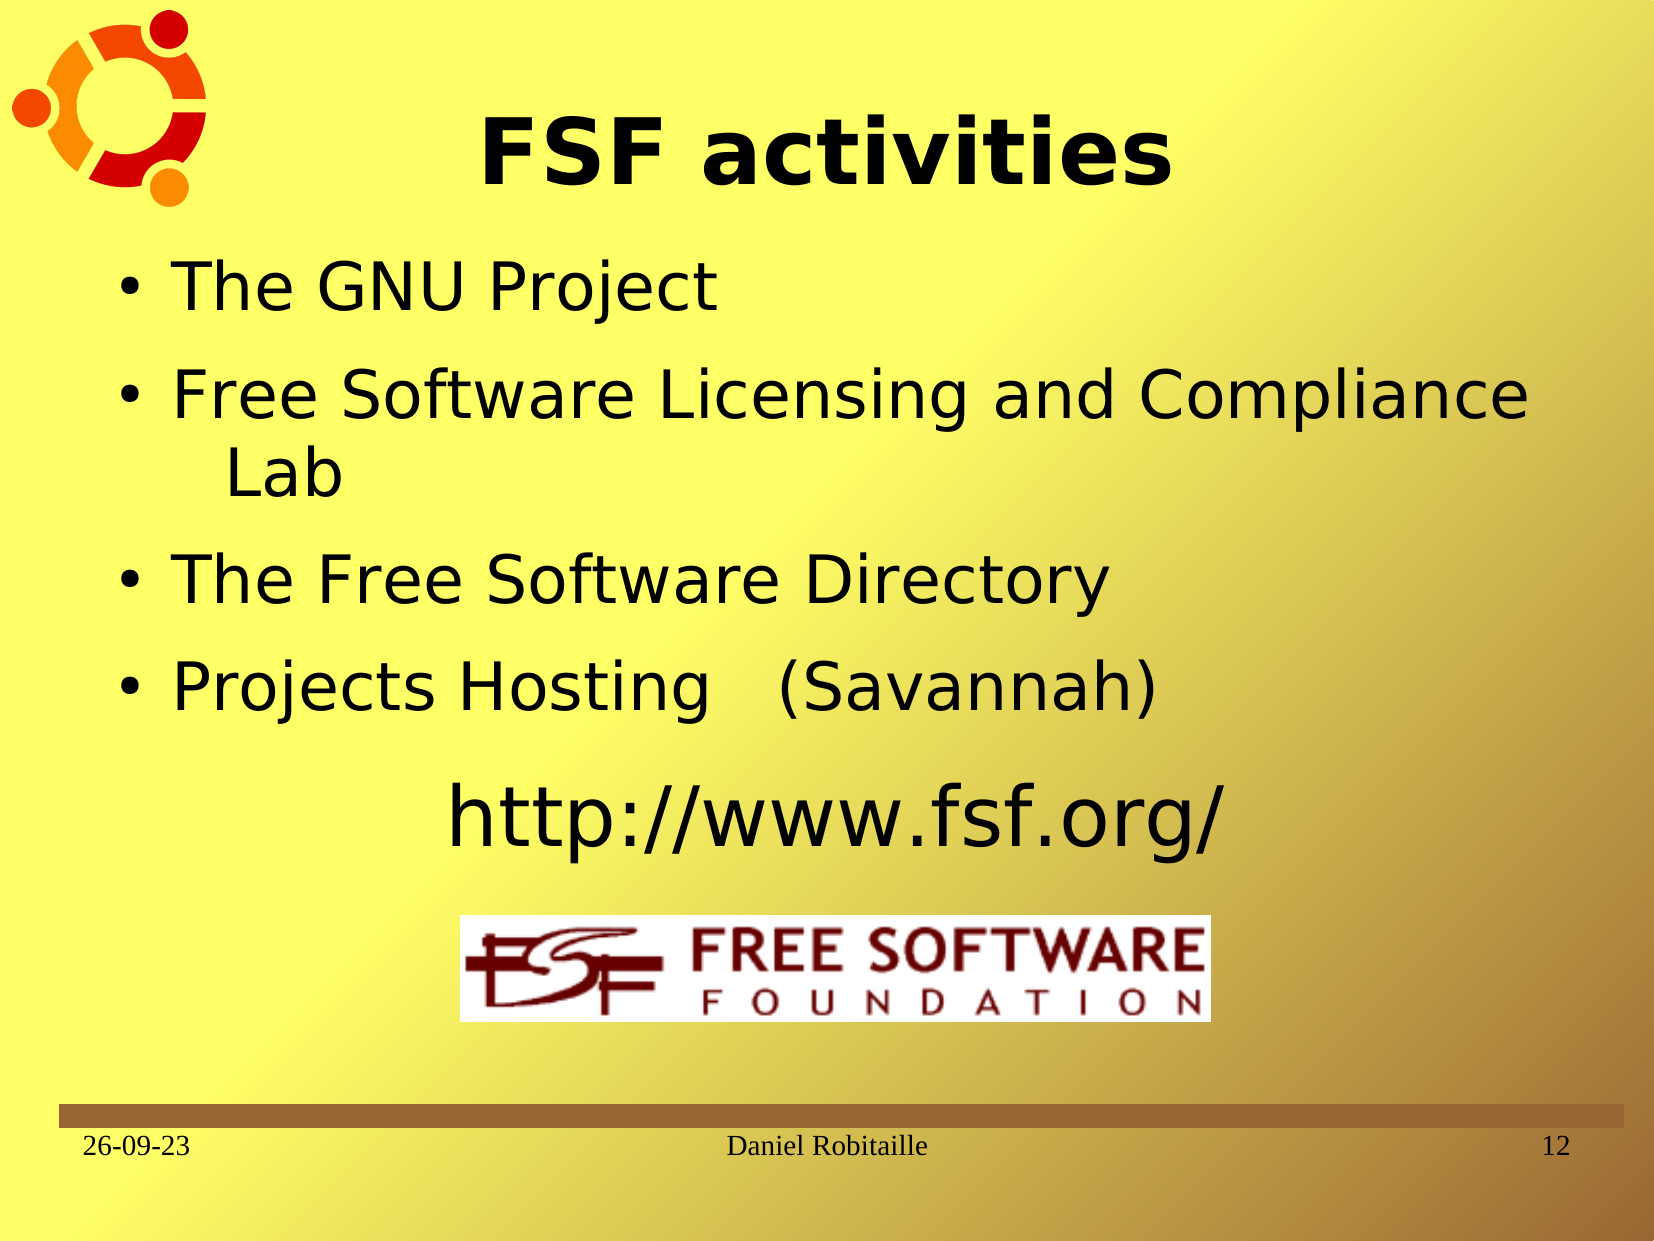

# FSF activities
The GNU Project
Free Software Licensing and Compliance Lab
The Free Software Directory
Projects Hosting (Savannah)
http://www.fsf.org/
Daniel Robitaille
12